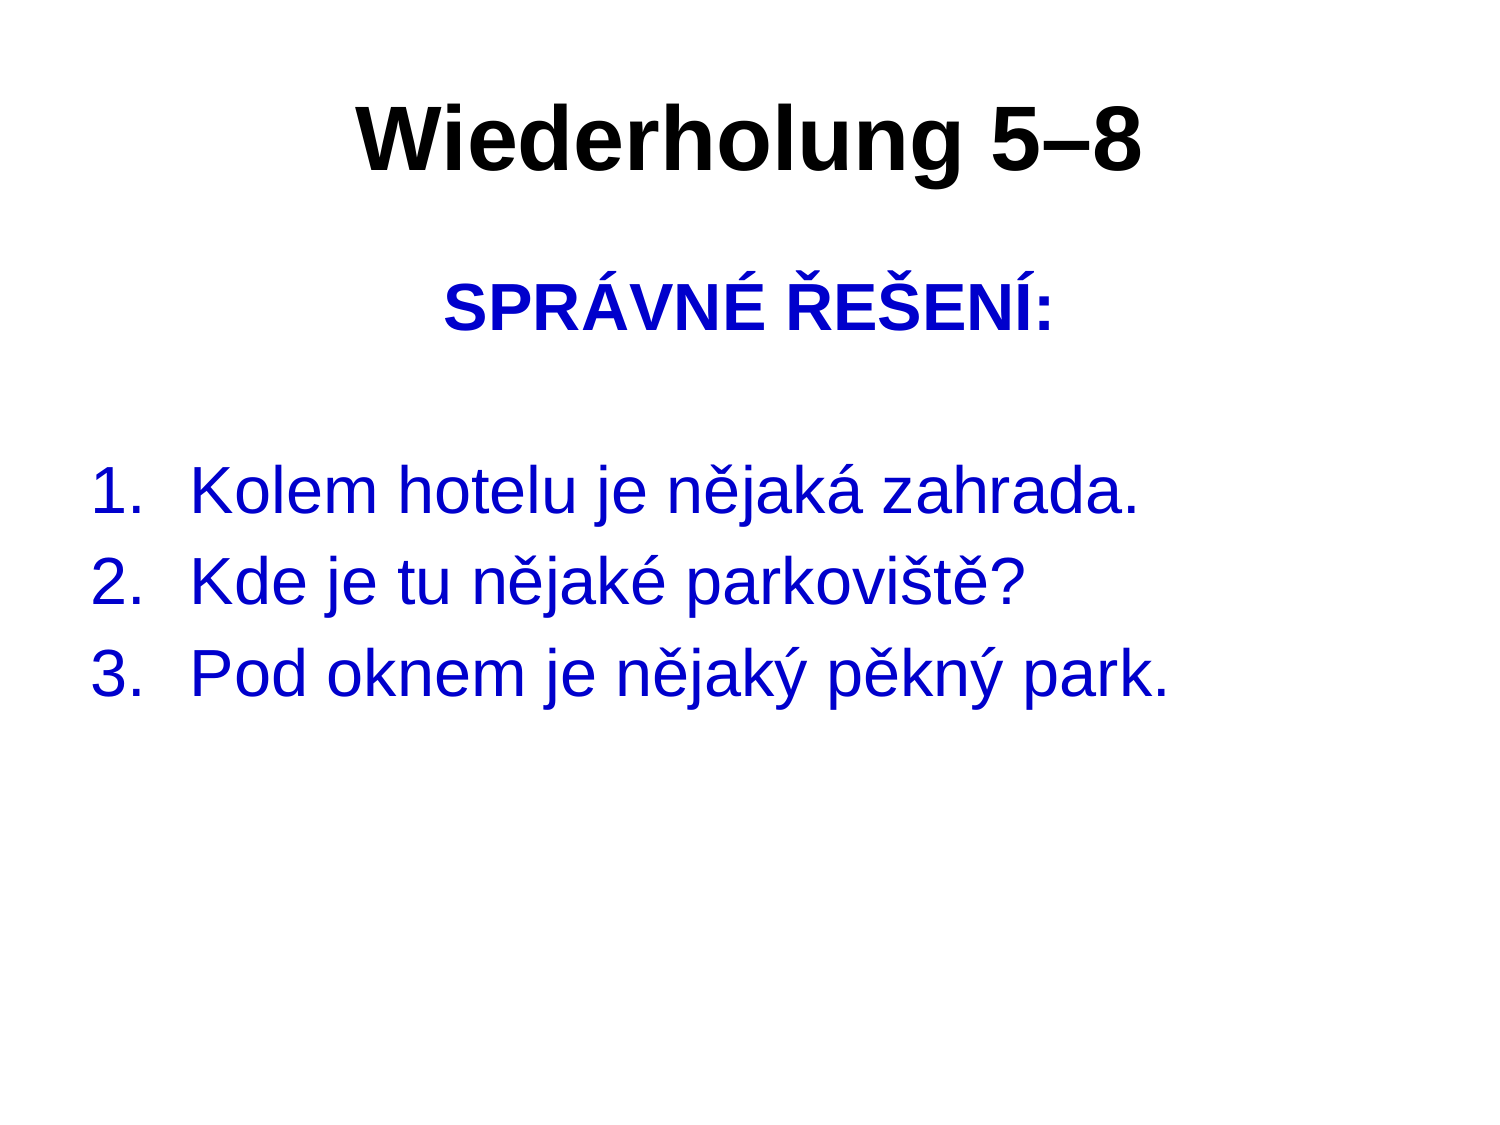

# Wiederholung 5–8
SPRÁVNÉ ŘEŠENÍ:
Kolem hotelu je nějaká zahrada.
Kde je tu nějaké parkoviště?
Pod oknem je nějaký pěkný park.